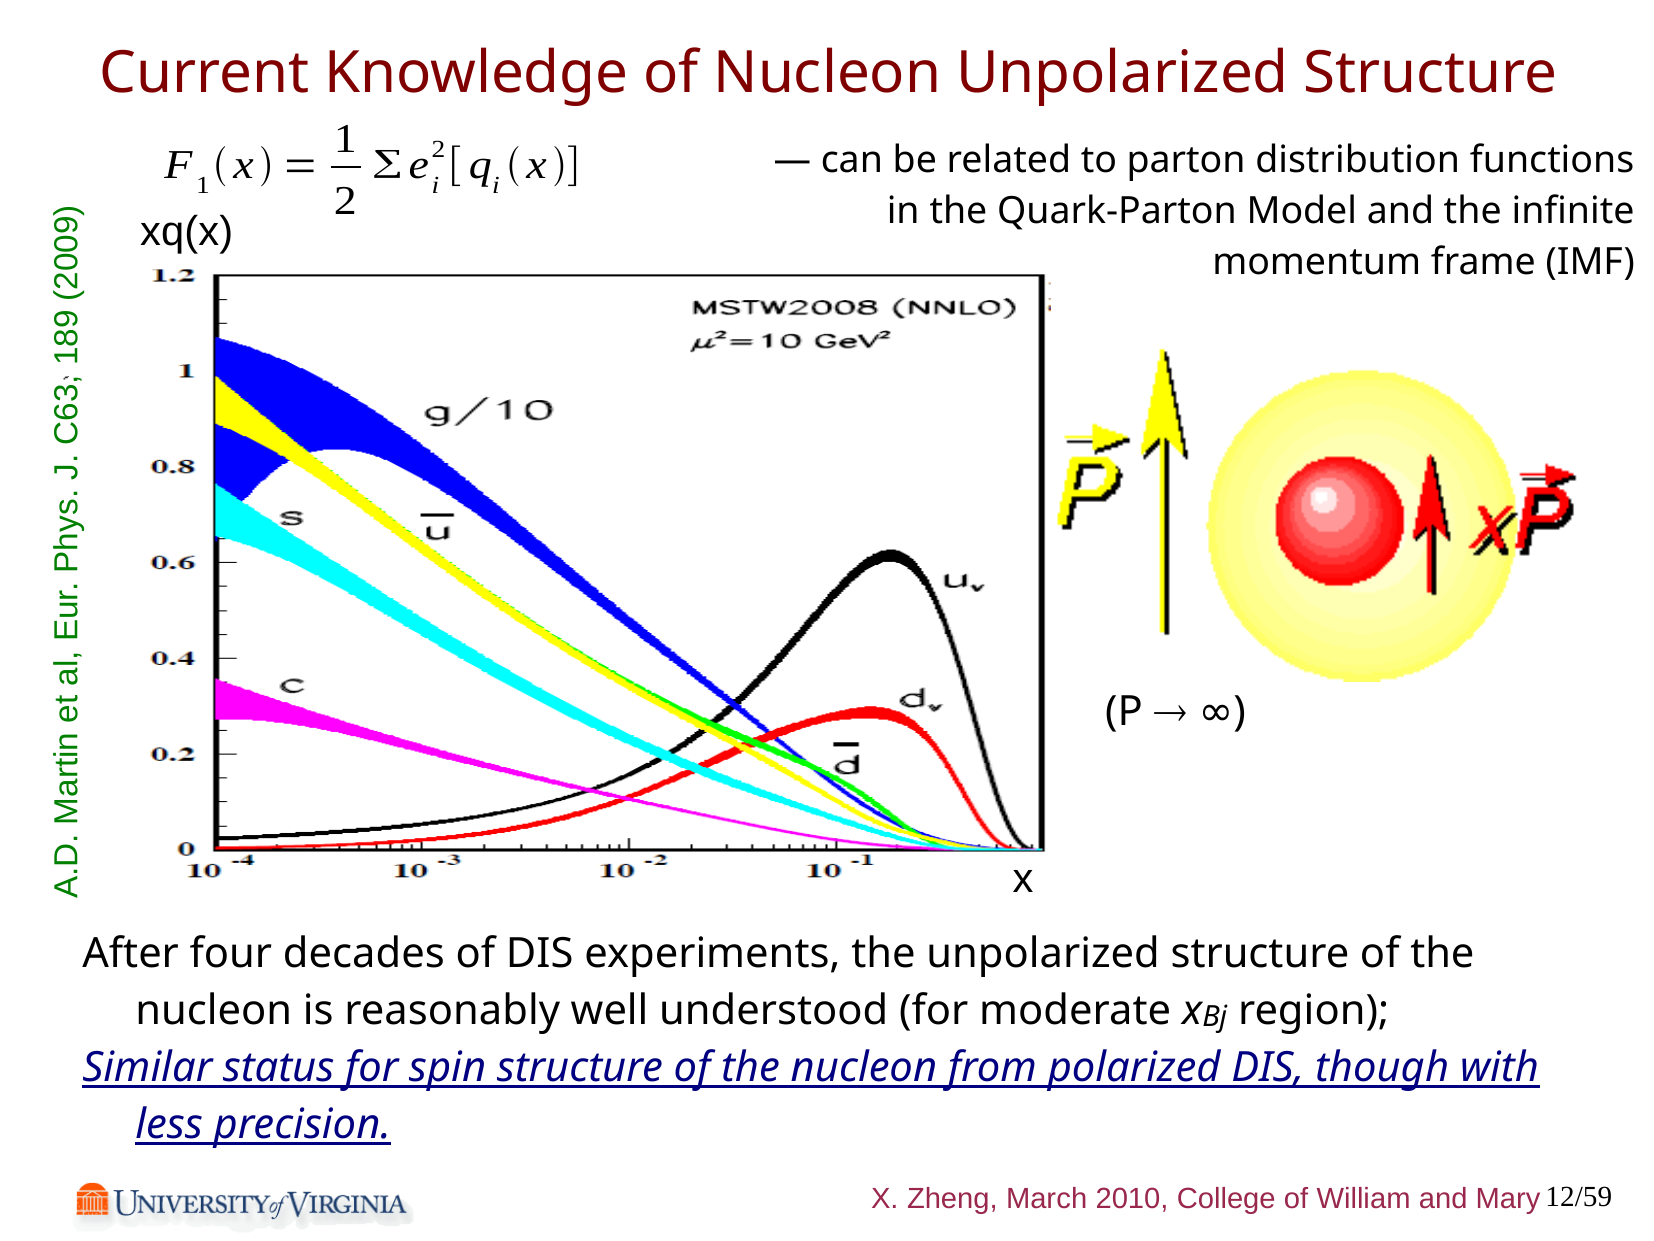

# Current Knowledge of Nucleon Unpolarized Structure
— can be related to parton distribution functions in the Quark-Parton Model and the infinite momentum frame (IMF)
xq(x)
A.D. Martin et al, Eur. Phys. J. C63, 189 (2009)
(P ® ∞)
x
After four decades of DIS experiments, the unpolarized structure of the nucleon is reasonably well understood (for moderate xBj region);
Similar status for spin structure of the nucleon from polarized DIS, though with less precision.